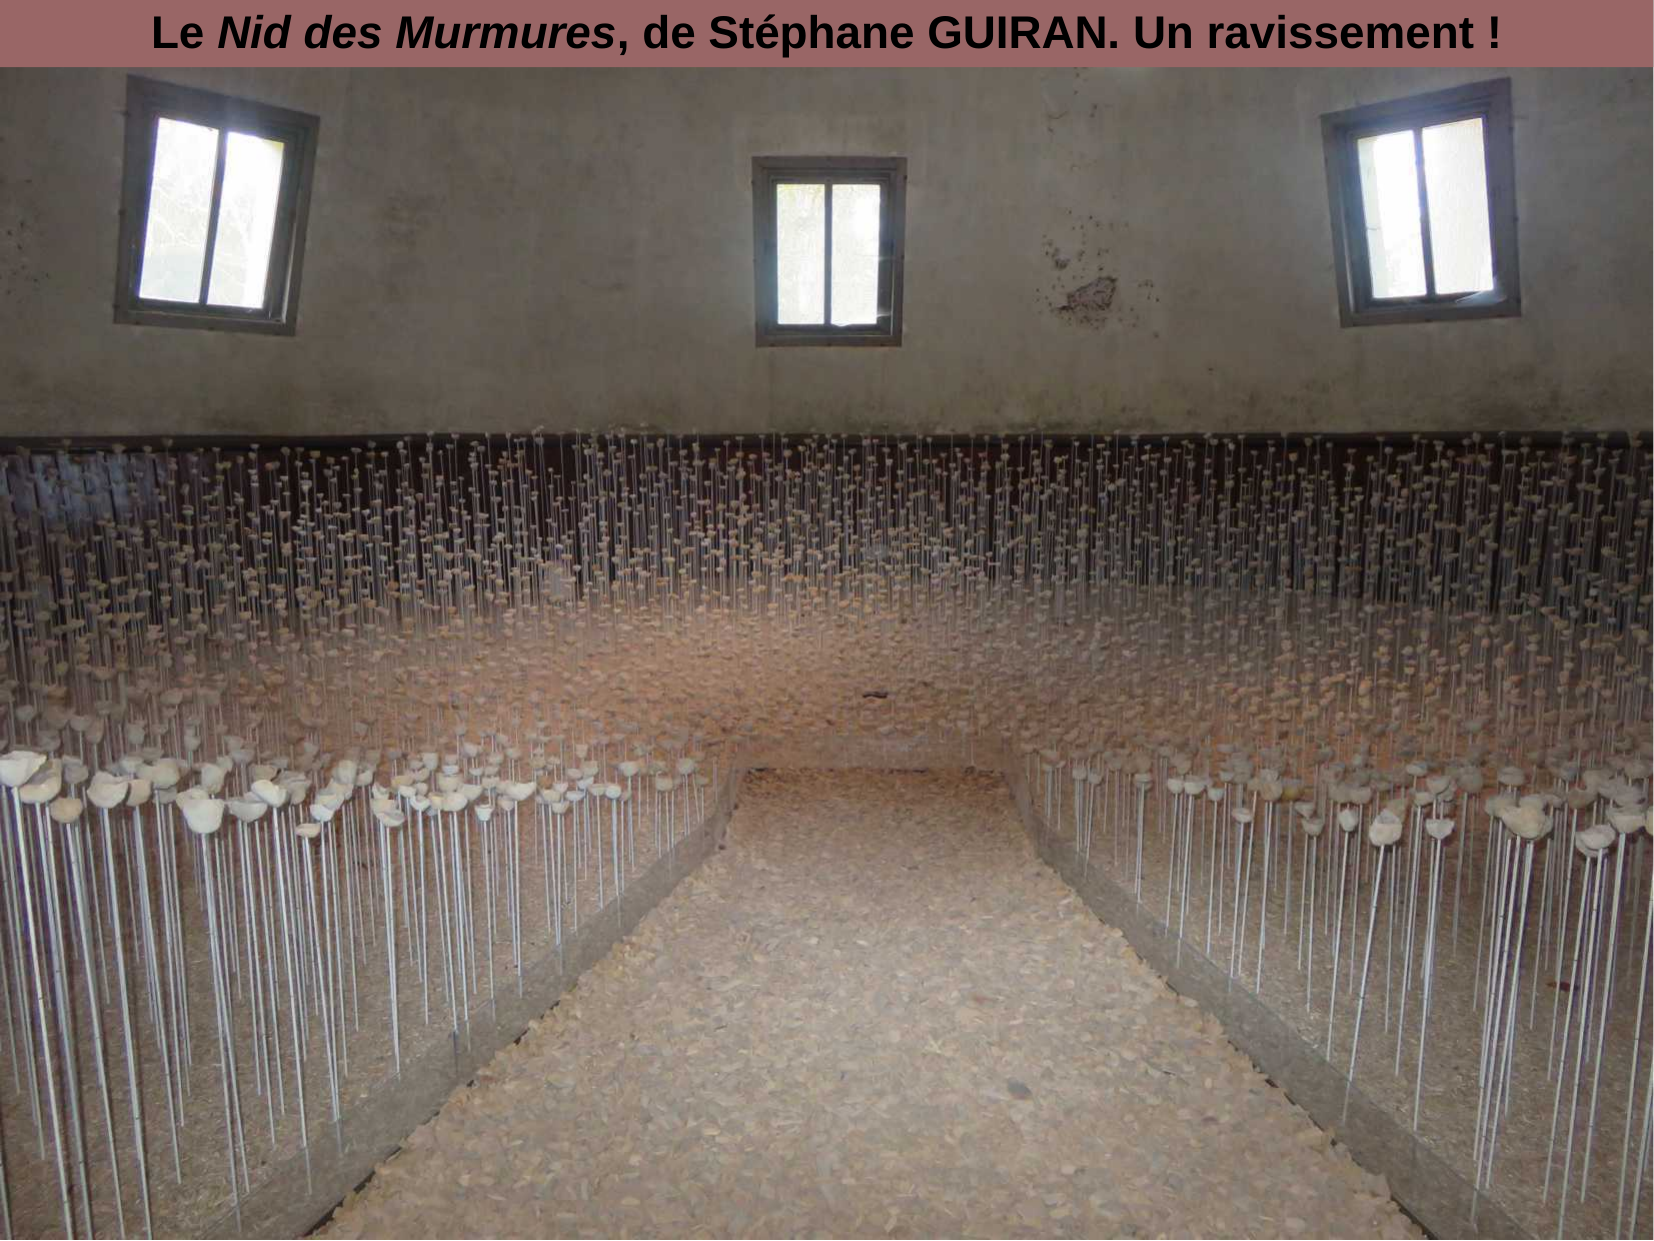

Le Nid des Murmures, de Stéphane GUIRAN. Un ravissement !